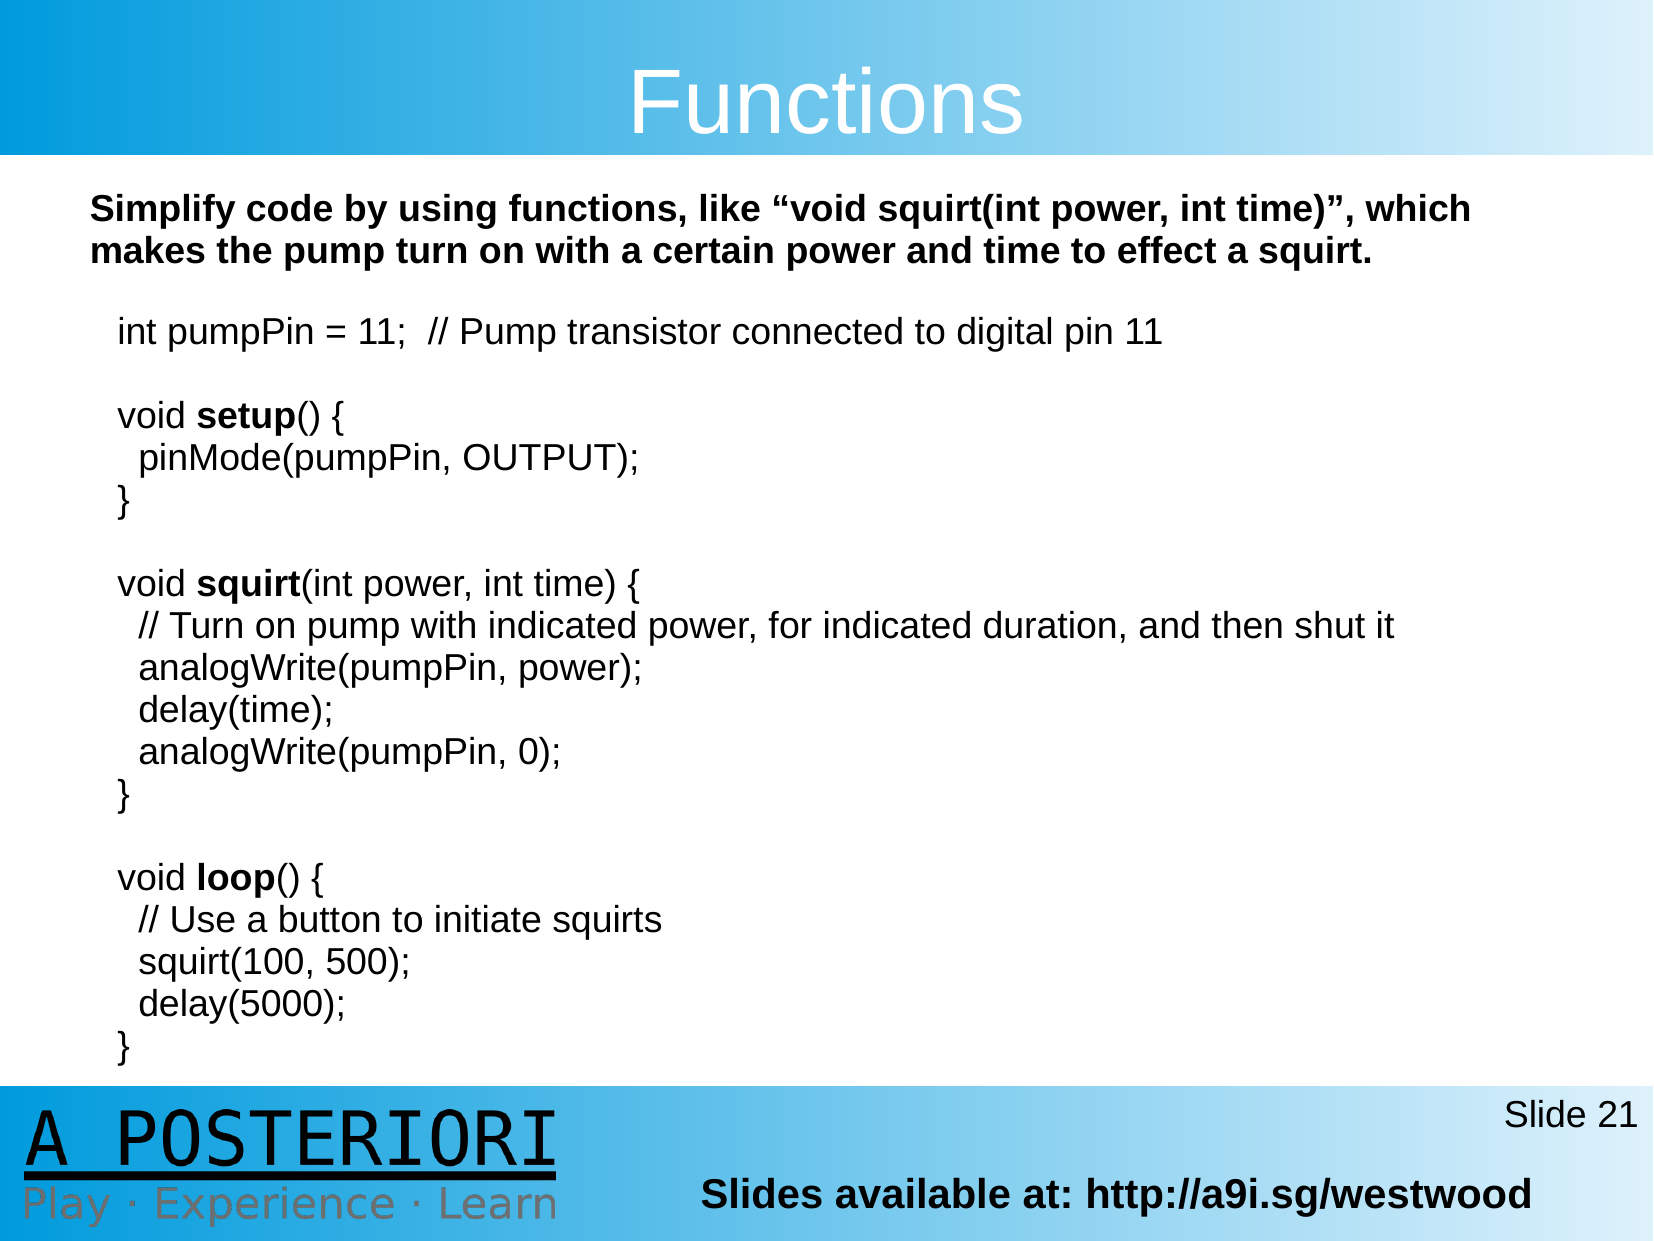

# Functions
Simplify code by using functions, like “void squirt(int power, int time)”, which makes the pump turn on with a certain power and time to effect a squirt.
int pumpPin = 11; // Pump transistor connected to digital pin 11
void setup() {
 pinMode(pumpPin, OUTPUT);
}
void squirt(int power, int time) {
 // Turn on pump with indicated power, for indicated duration, and then shut it
 analogWrite(pumpPin, power);
 delay(time);
 analogWrite(pumpPin, 0);
}
void loop() {
 // Use a button to initiate squirts
 squirt(100, 500);
 delay(5000);
}